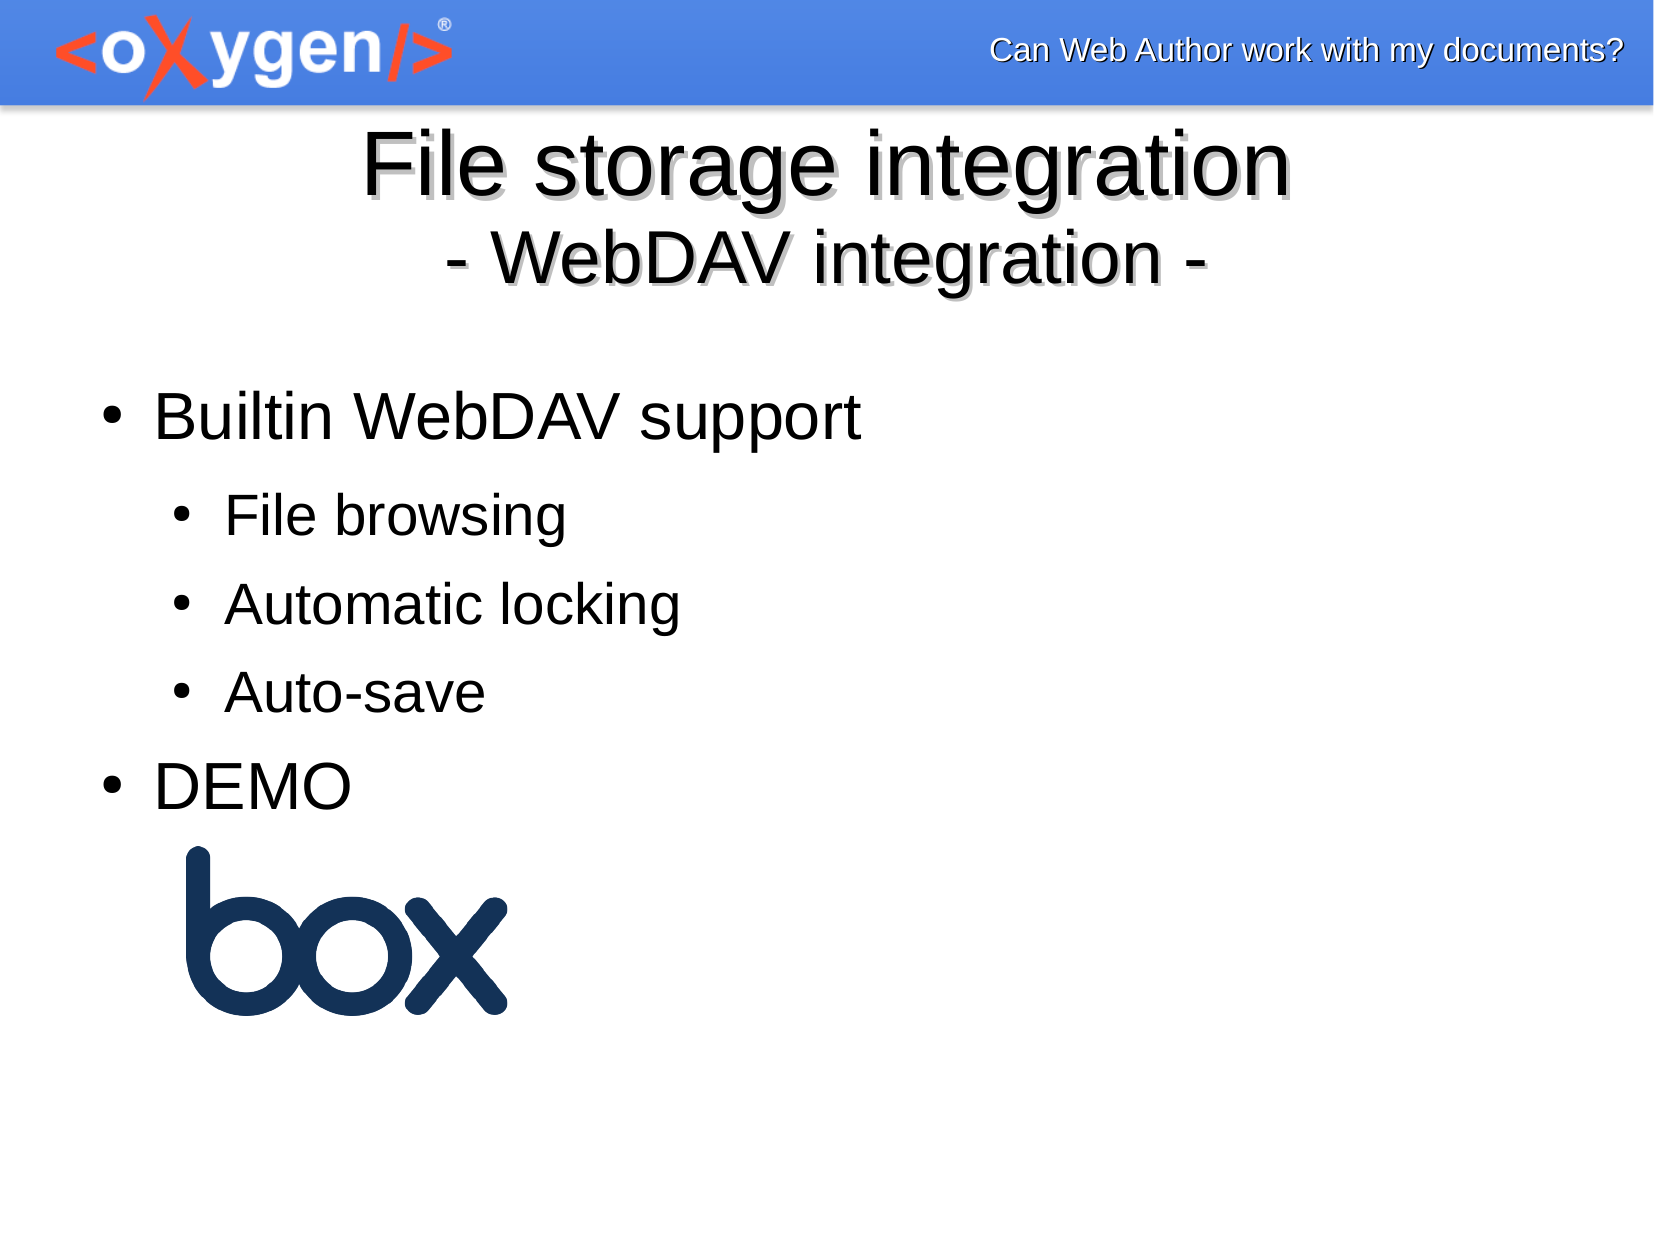

# File storage integration - WebDAV integration -
Builtin WebDAV support
File browsing
Automatic locking
Auto-save
DEMO